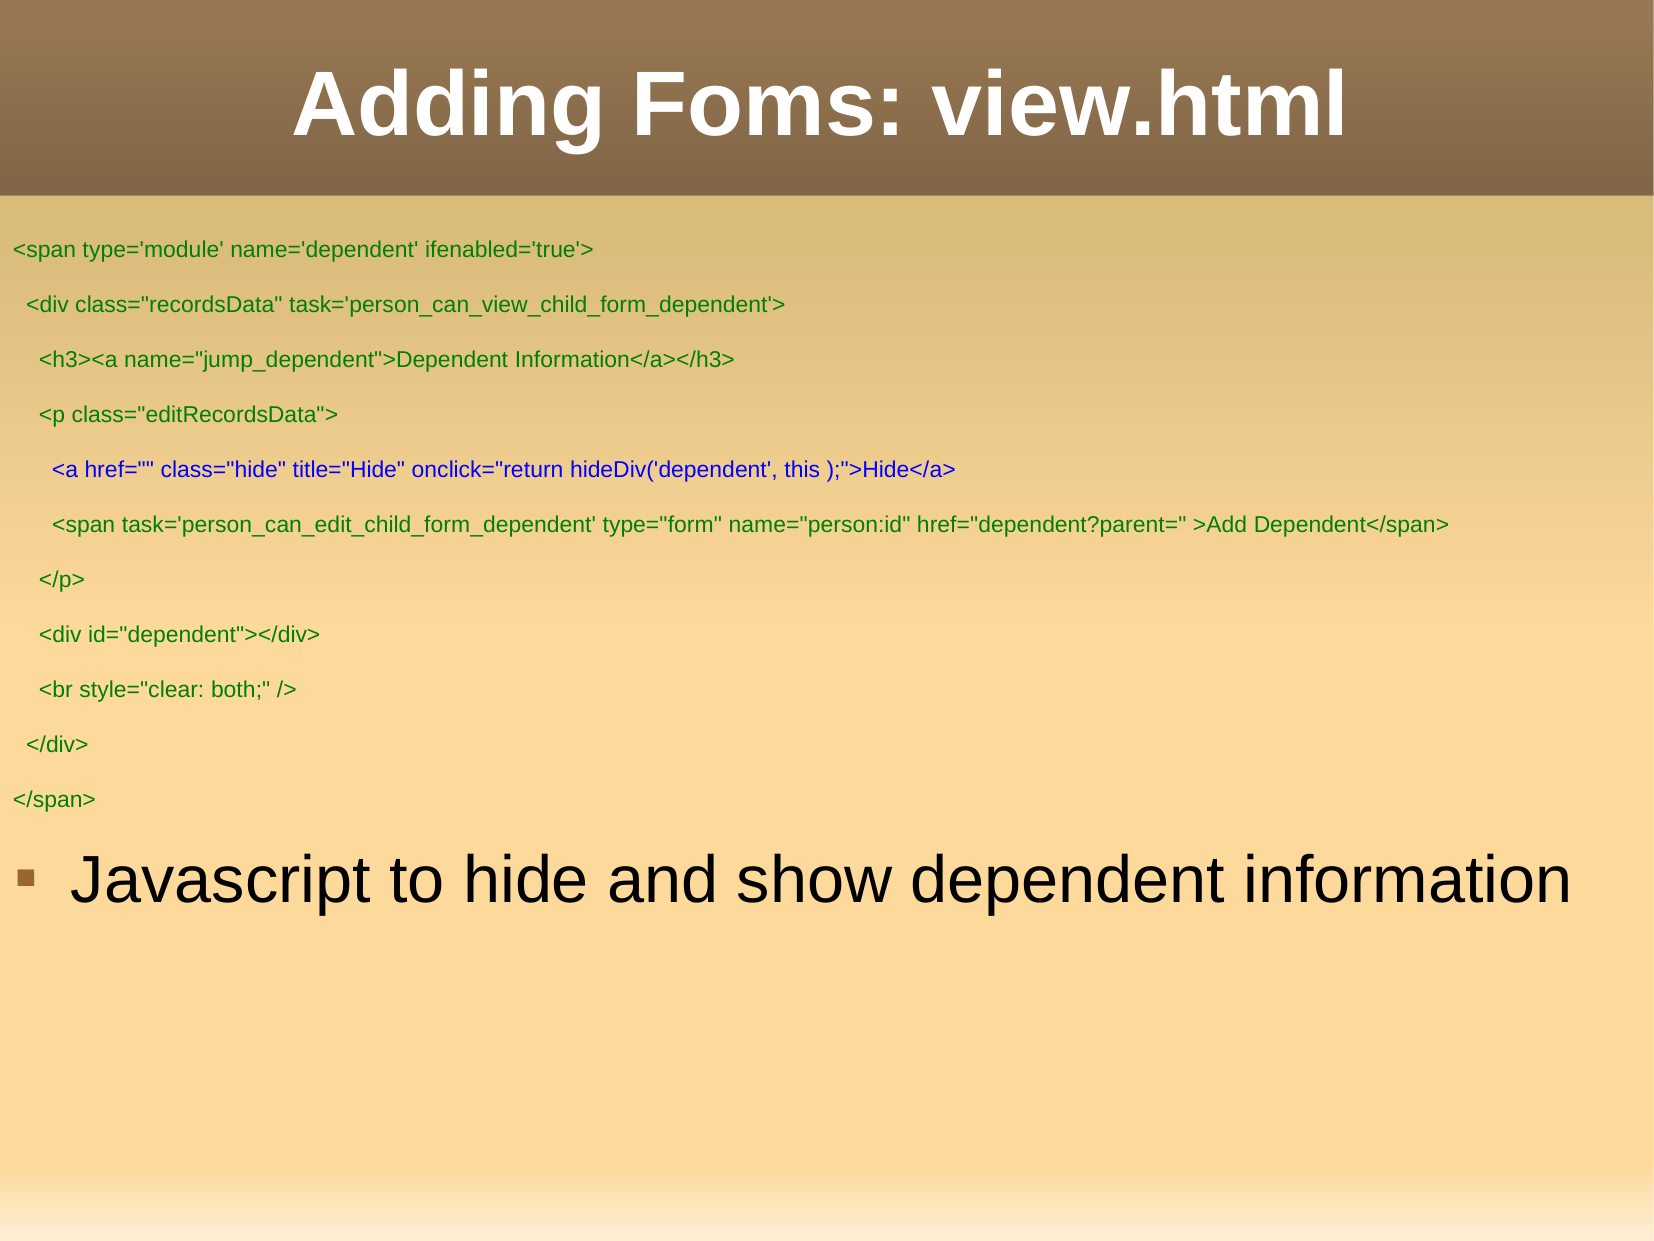

# Adding Foms: view.html
 <span type='module' name='dependent' ifenabled='true'>
 <div class="recordsData" task='person_can_view_child_form_dependent'>
 <h3><a name="jump_dependent">Dependent Information</a></h3>
 <p class="editRecordsData">
 <a href="" class="hide" title="Hide" onclick="return hideDiv('dependent', this );">Hide</a>
 <span task='person_can_edit_child_form_dependent' type="form" name="person:id" href="dependent?parent=" >Add Dependent</span>
 </p>
 <div id="dependent"></div>
 <br style="clear: both;" />
 </div>
 </span>
Javascript to hide and show dependent information